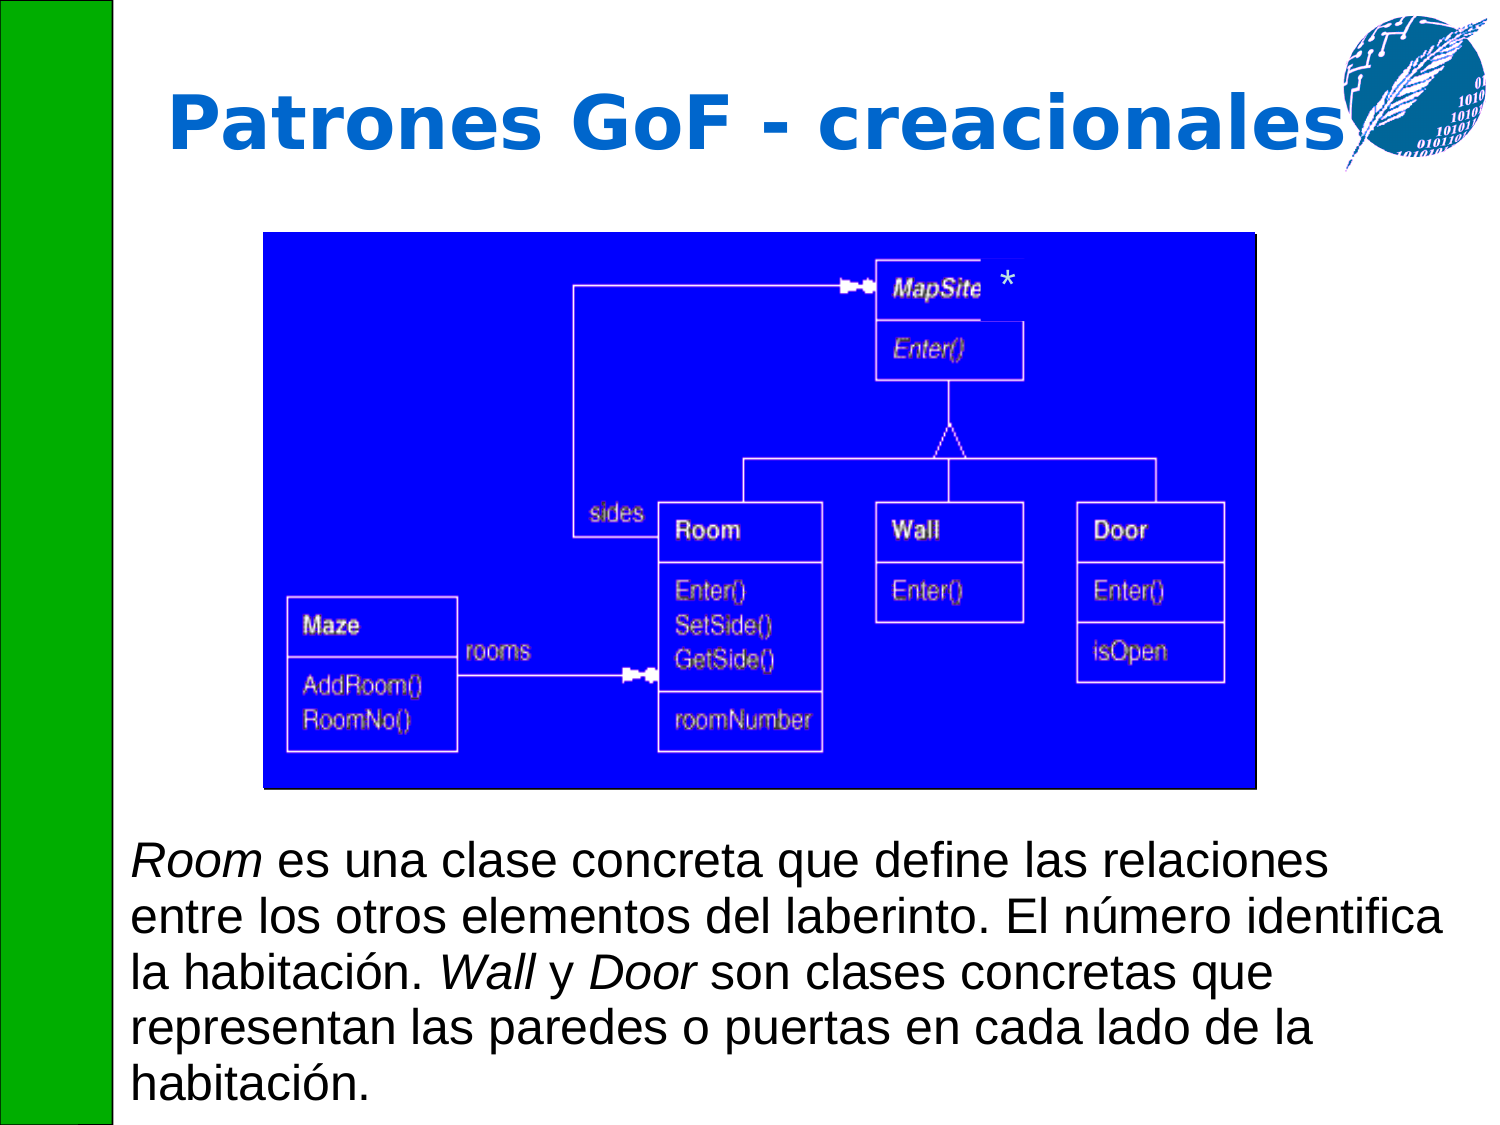

# Patrones GoF - creacionales
*
Room es una clase concreta que define las relaciones entre los otros elementos del laberinto. El número identifica la habitación. Wall y Door son clases concretas que representan las paredes o puertas en cada lado de la habitación.